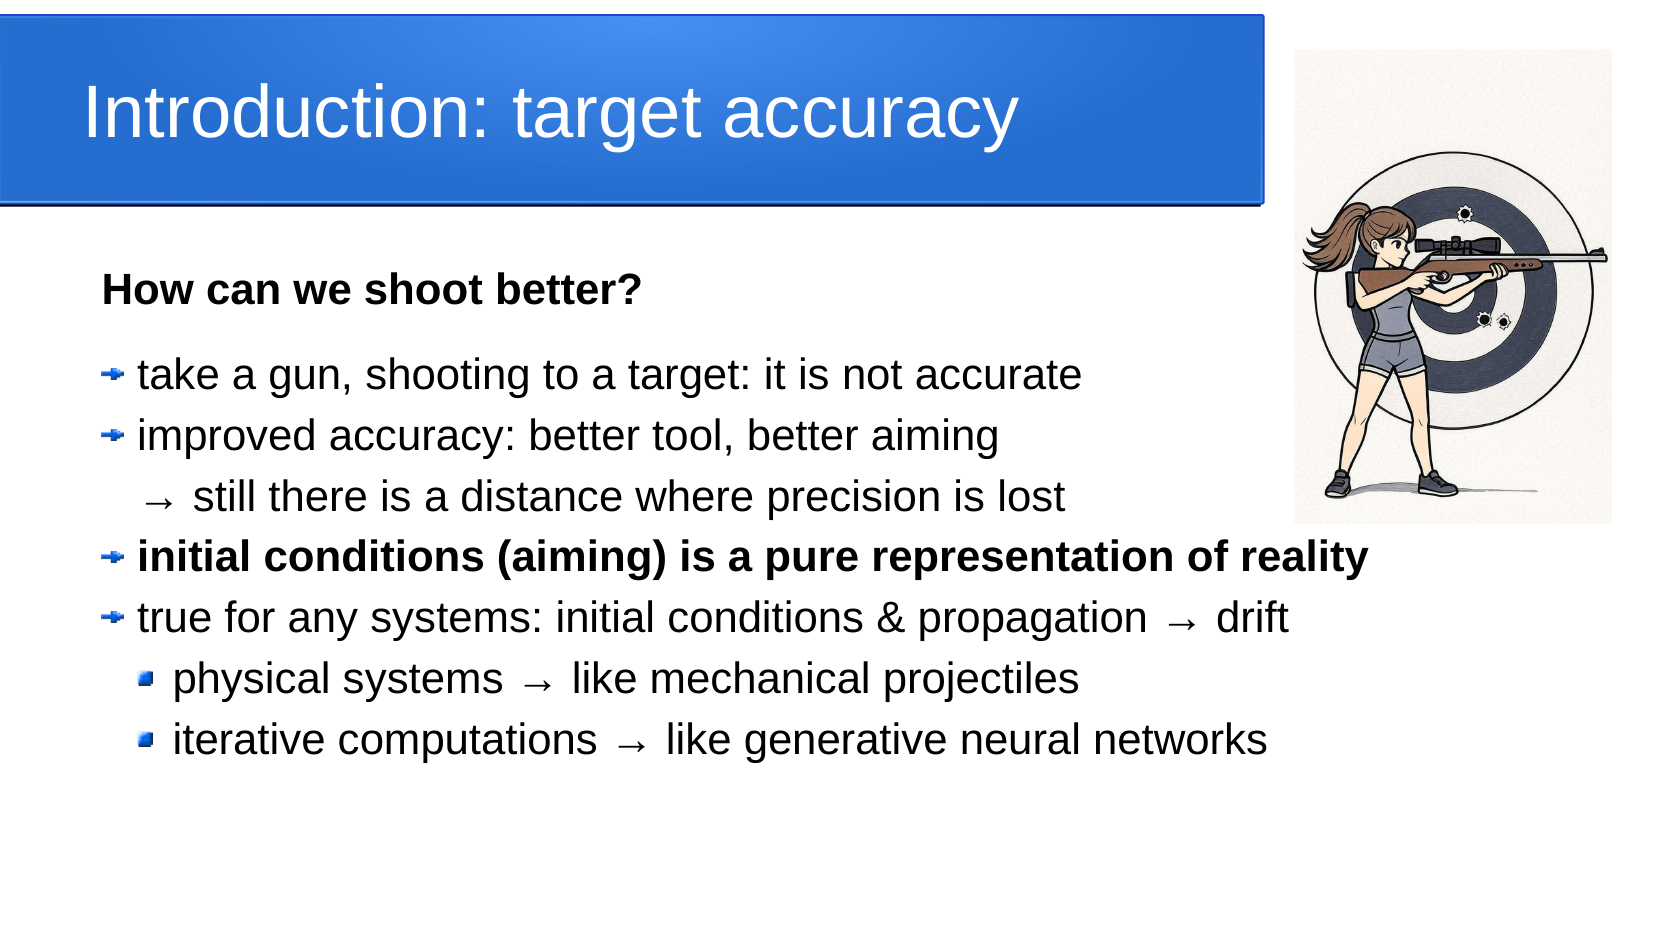

# Introduction: target accuracy
How can we shoot better?
take a gun, shooting to a target: it is not accurate
improved accuracy: better tool, better aiming
→ still there is a distance where precision is lost
initial conditions (aiming) is a pure representation of reality
true for any systems: initial conditions & propagation → drift
physical systems → like mechanical projectiles
iterative computations → like generative neural networks